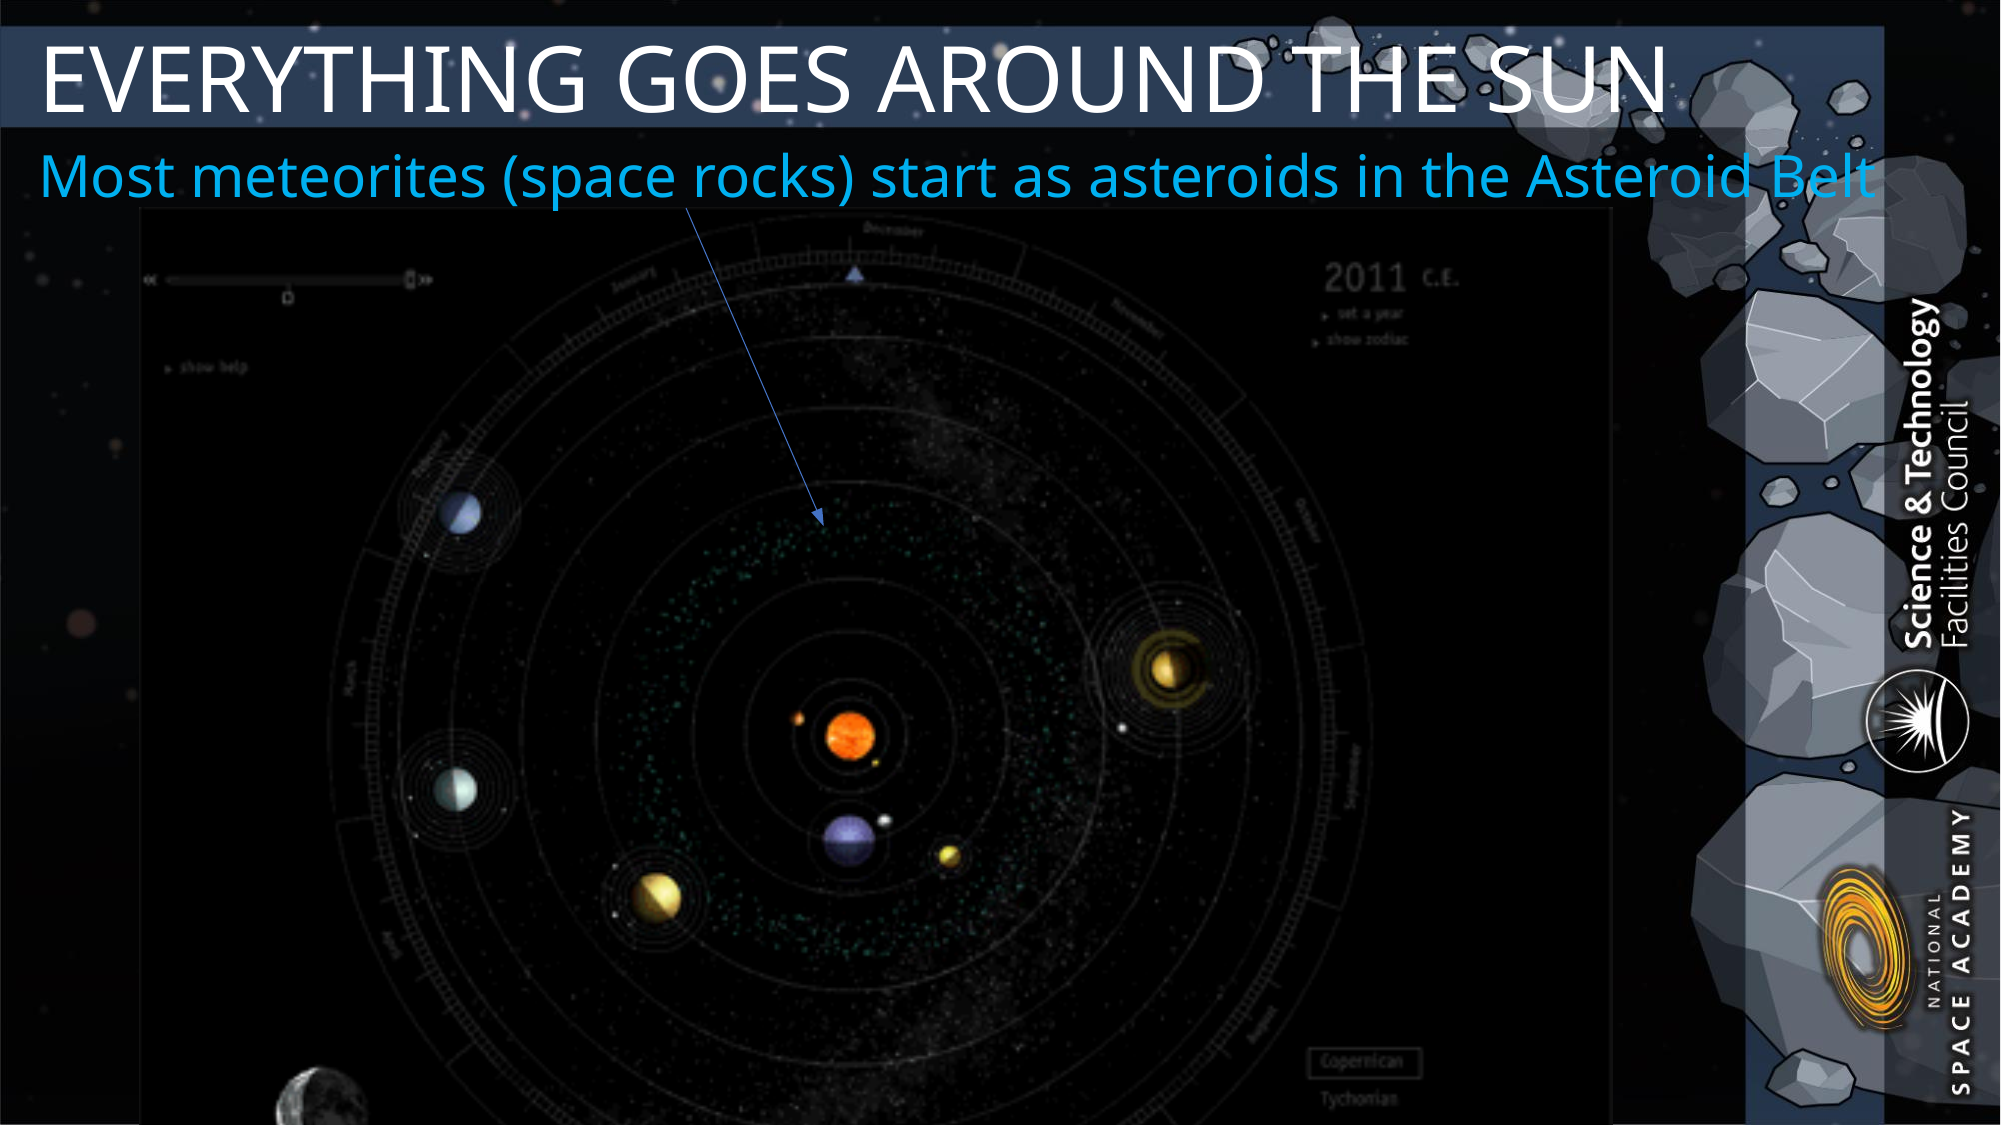

EVERYTHING GOES AROUND THE SUN
Most meteorites (space rocks) start as asteroids in the Asteroid Belt